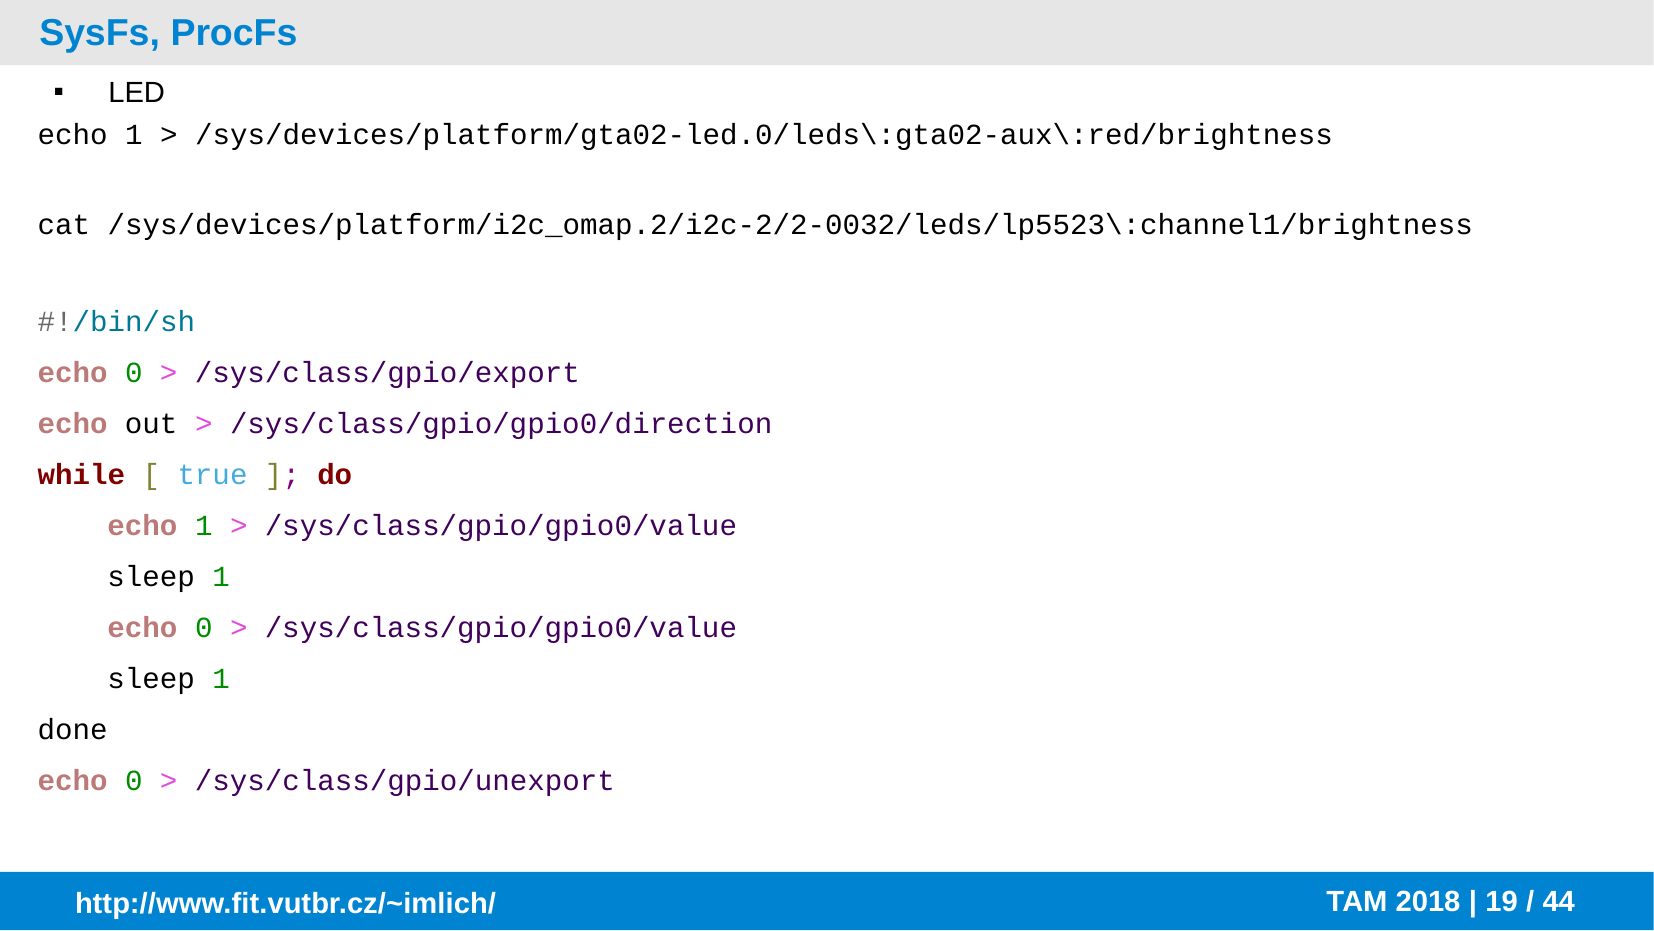

# SysFs, ProcFs
LED
echo 1 > /sys/devices/platform/gta02-led.0/leds\:gta02-aux\:red/brightness
cat /sys/devices/platform/i2c_omap.2/i2c-2/2-0032/leds/lp5523\:channel1/brightness
#!/bin/sh
echo 0 > /sys/class/gpio/export
echo out > /sys/class/gpio/gpio0/direction
while [ true ]; do
 echo 1 > /sys/class/gpio/gpio0/value
 sleep 1
 echo 0 > /sys/class/gpio/gpio0/value
 sleep 1
done
echo 0 > /sys/class/gpio/unexport